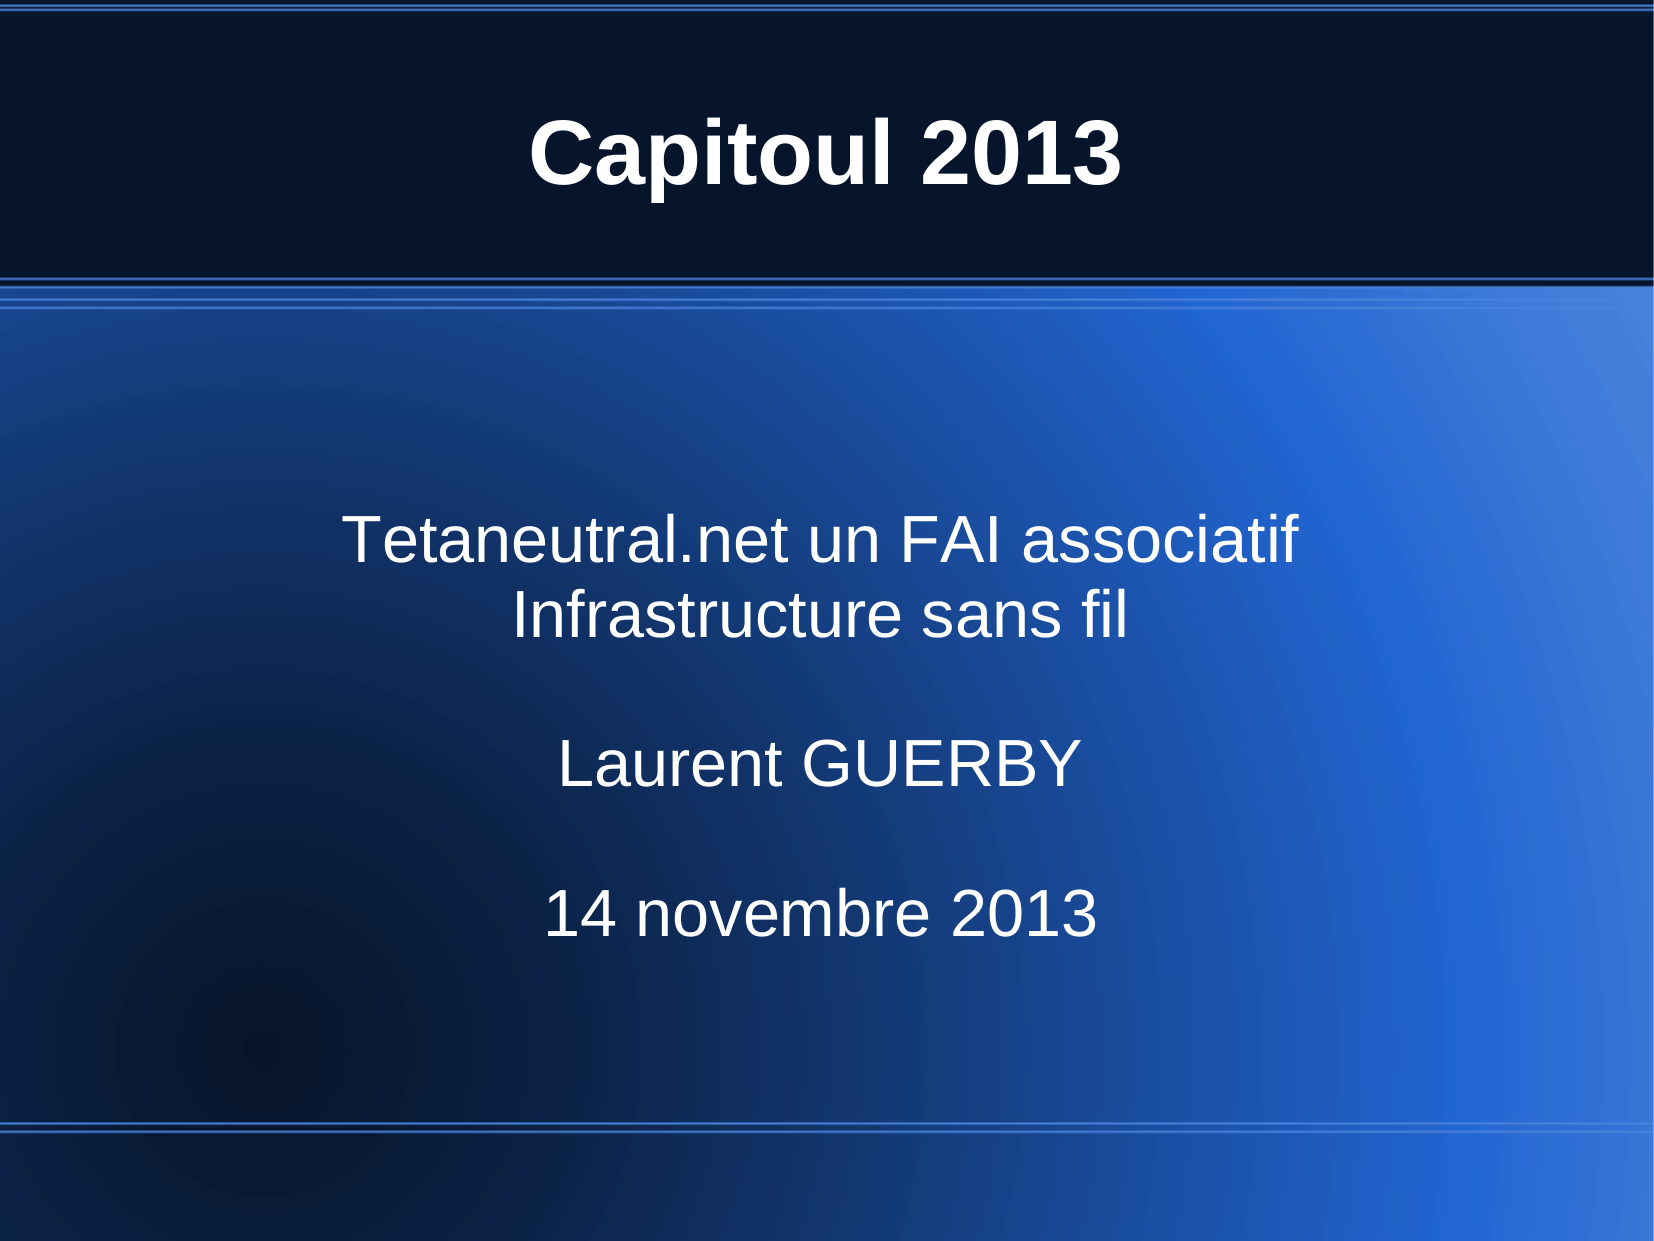

# Capitoul 2013
Tetaneutral.net un FAI associatif
Infrastructure sans fil
Laurent GUERBY
14 novembre 2013